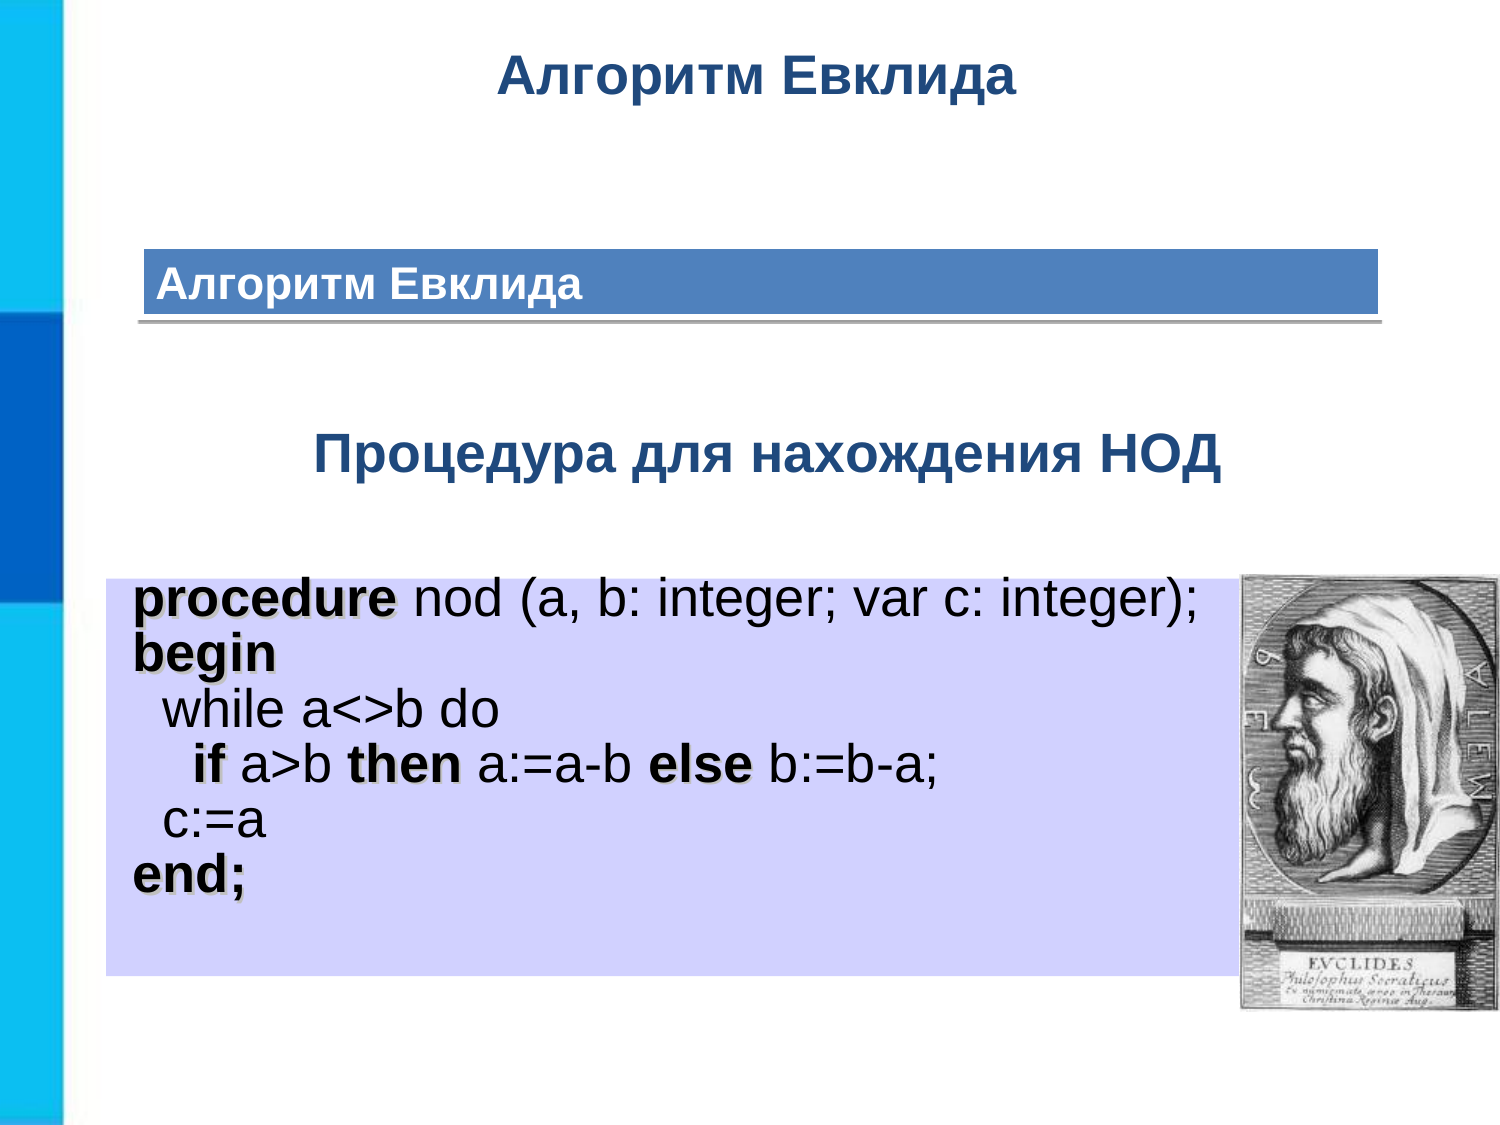

Алгоритм Евклида
Алгоритм Евклида
Процедура для нахождения НОД
procedure nod (a, b: integer; var c: integer);
begin
 while a<>b do
 if a>b then a:=a-b else b:=b-a;
 c:=a
end;